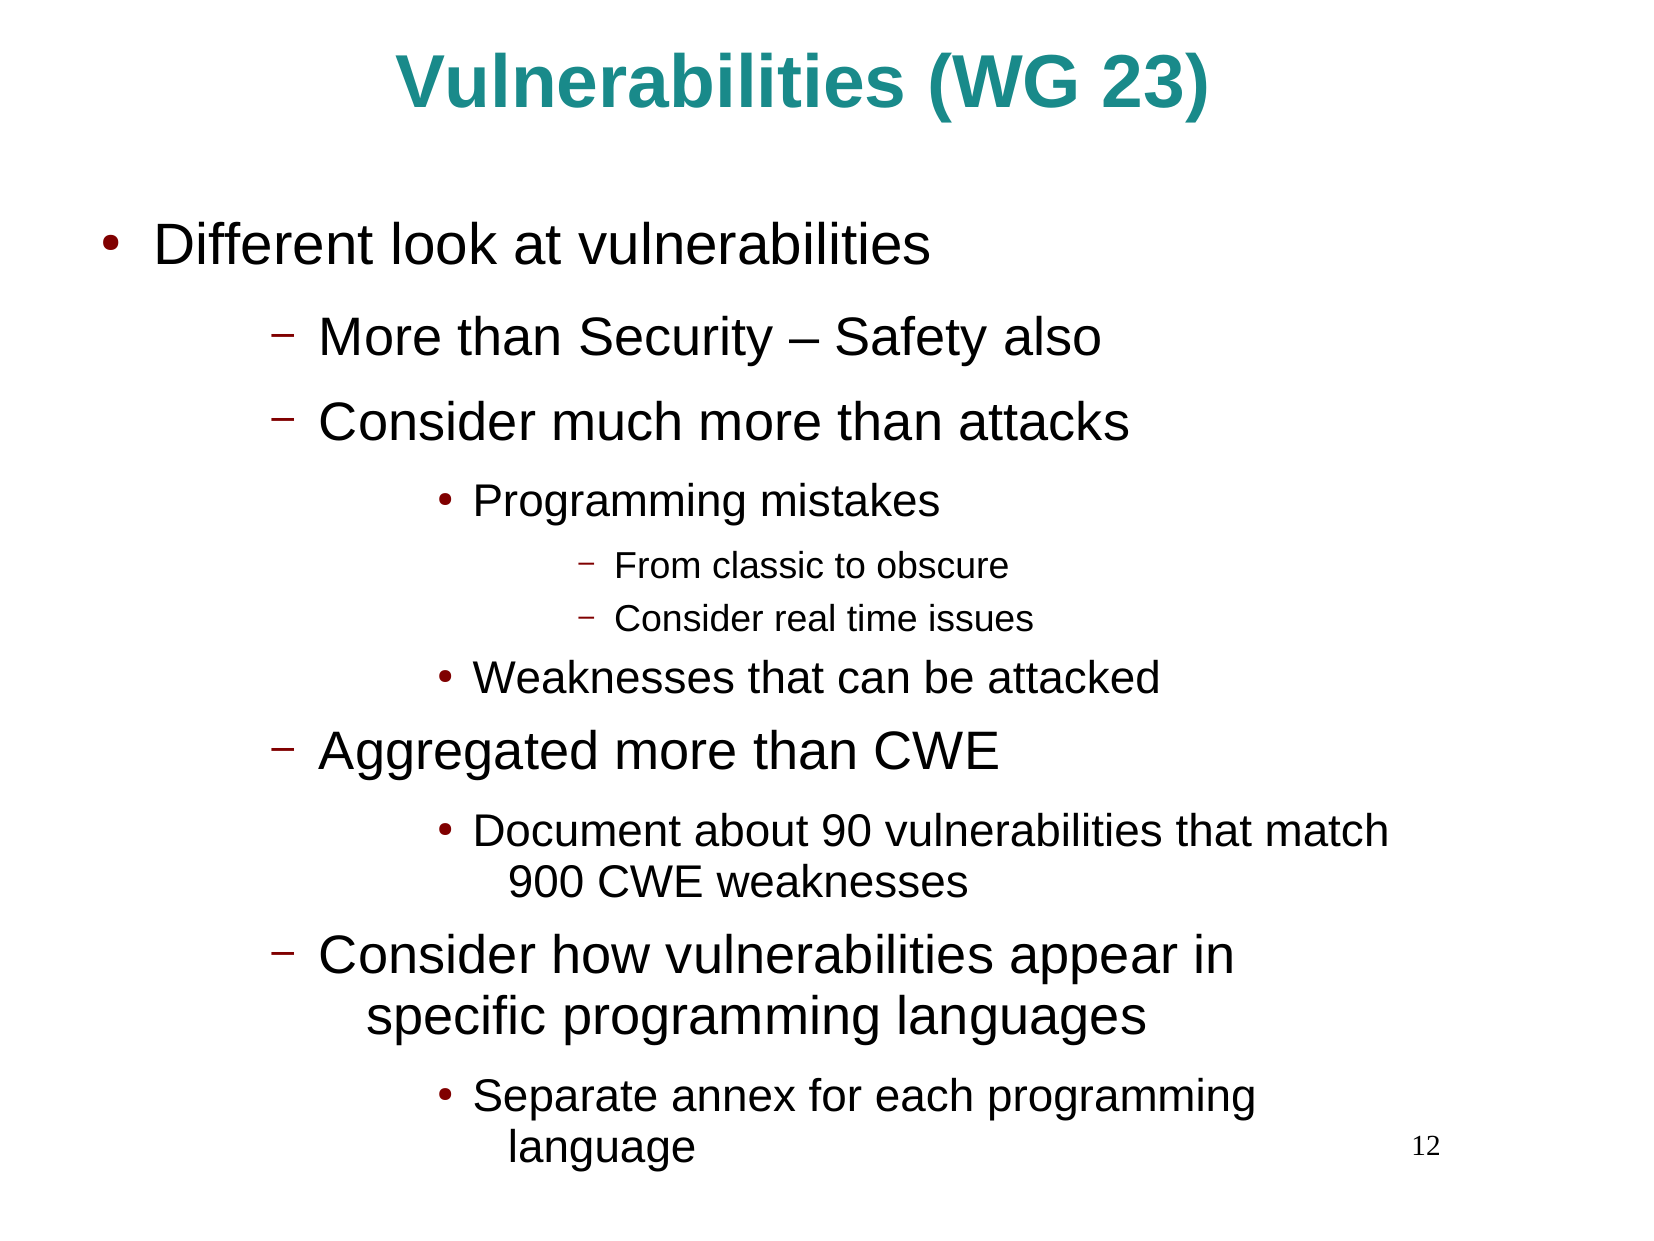

# Vulnerabilities (WG 23)
Different look at vulnerabilities
More than Security – Safety also
Consider much more than attacks
Programming mistakes
From classic to obscure
Consider real time issues
Weaknesses that can be attacked
Aggregated more than CWE
Document about 90 vulnerabilities that match 900 CWE weaknesses
Consider how vulnerabilities appear in specific programming languages
Separate annex for each programming language
12